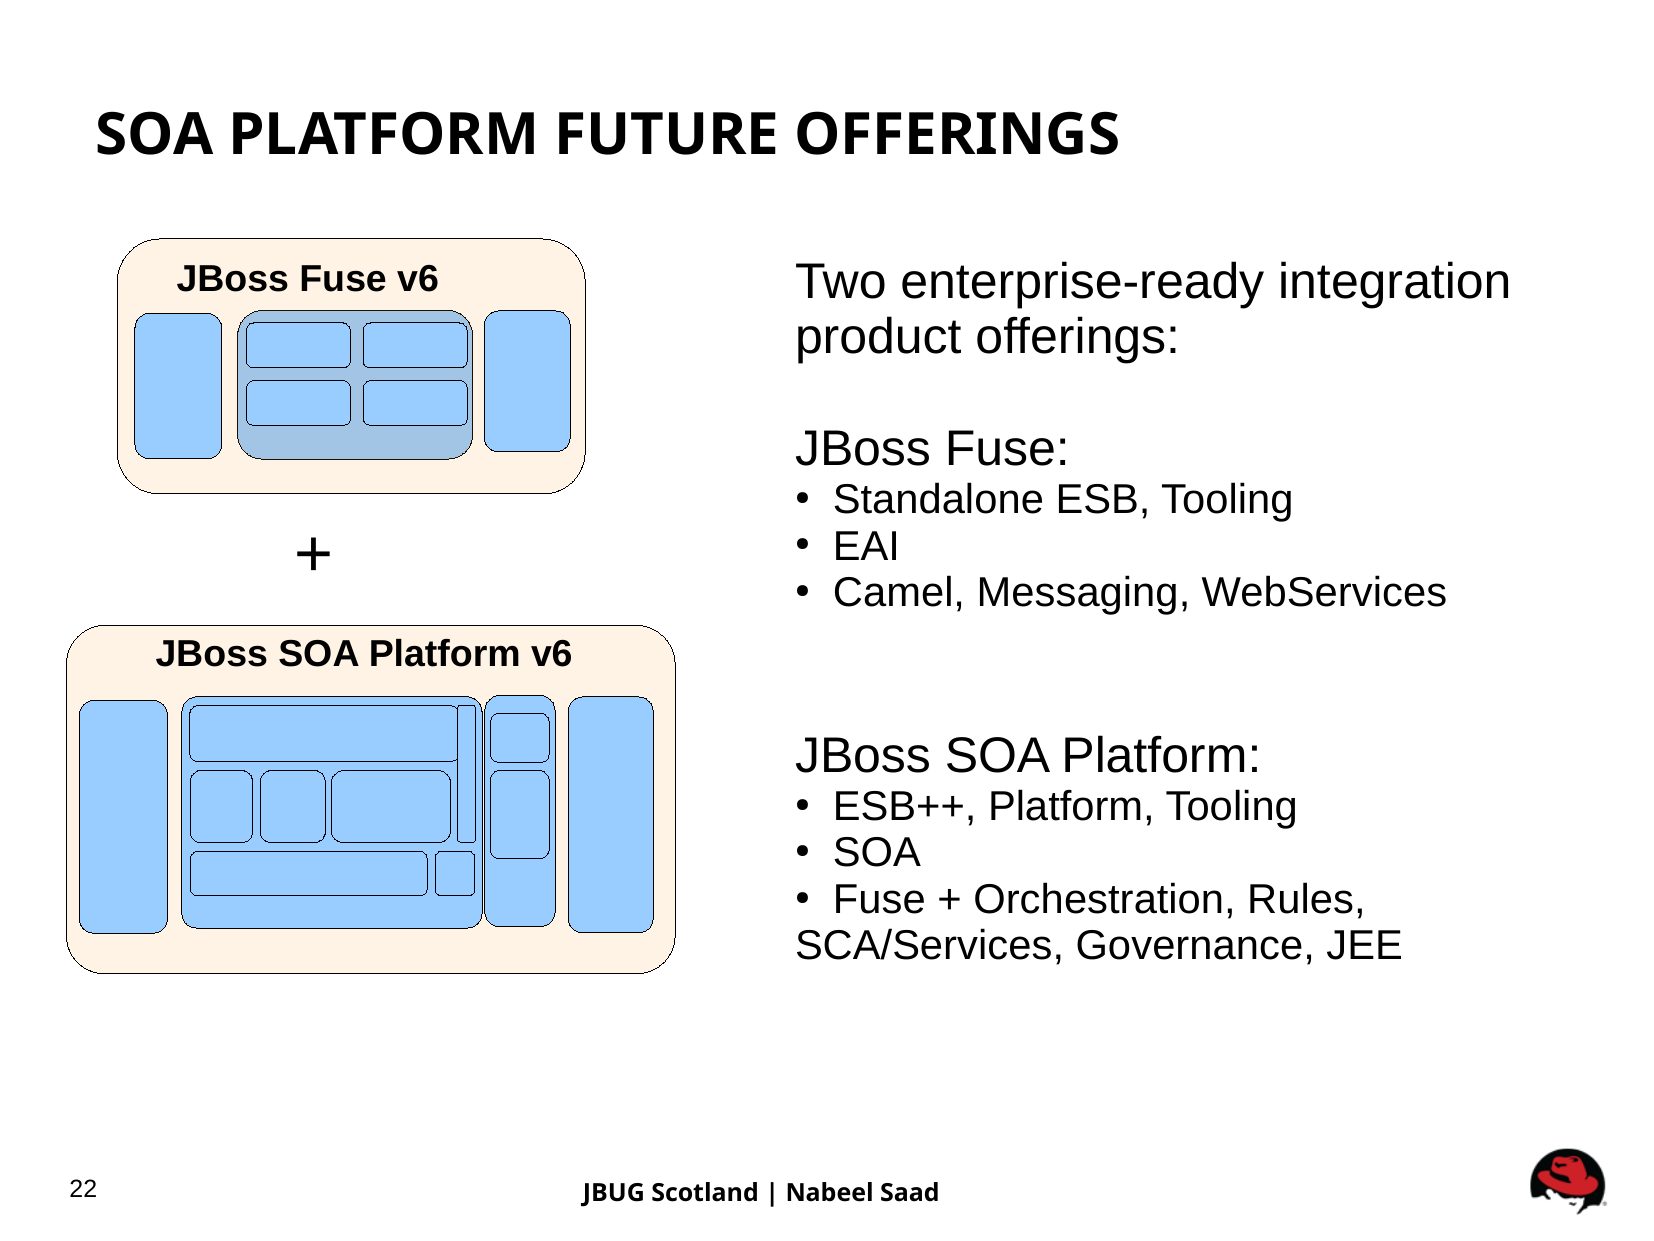

# SOA PLATFORM FUTURE OFFERINGS
Two enterprise-ready integration product offerings:
JBoss Fuse:
 Standalone ESB, Tooling
 EAI
 Camel, Messaging, WebServices
JBoss SOA Platform:
 ESB++, Platform, Tooling
 SOA
 Fuse + Orchestration, Rules, SCA/Services, Governance, JEE
JBoss Fuse v6
+
JBoss SOA Platform v6